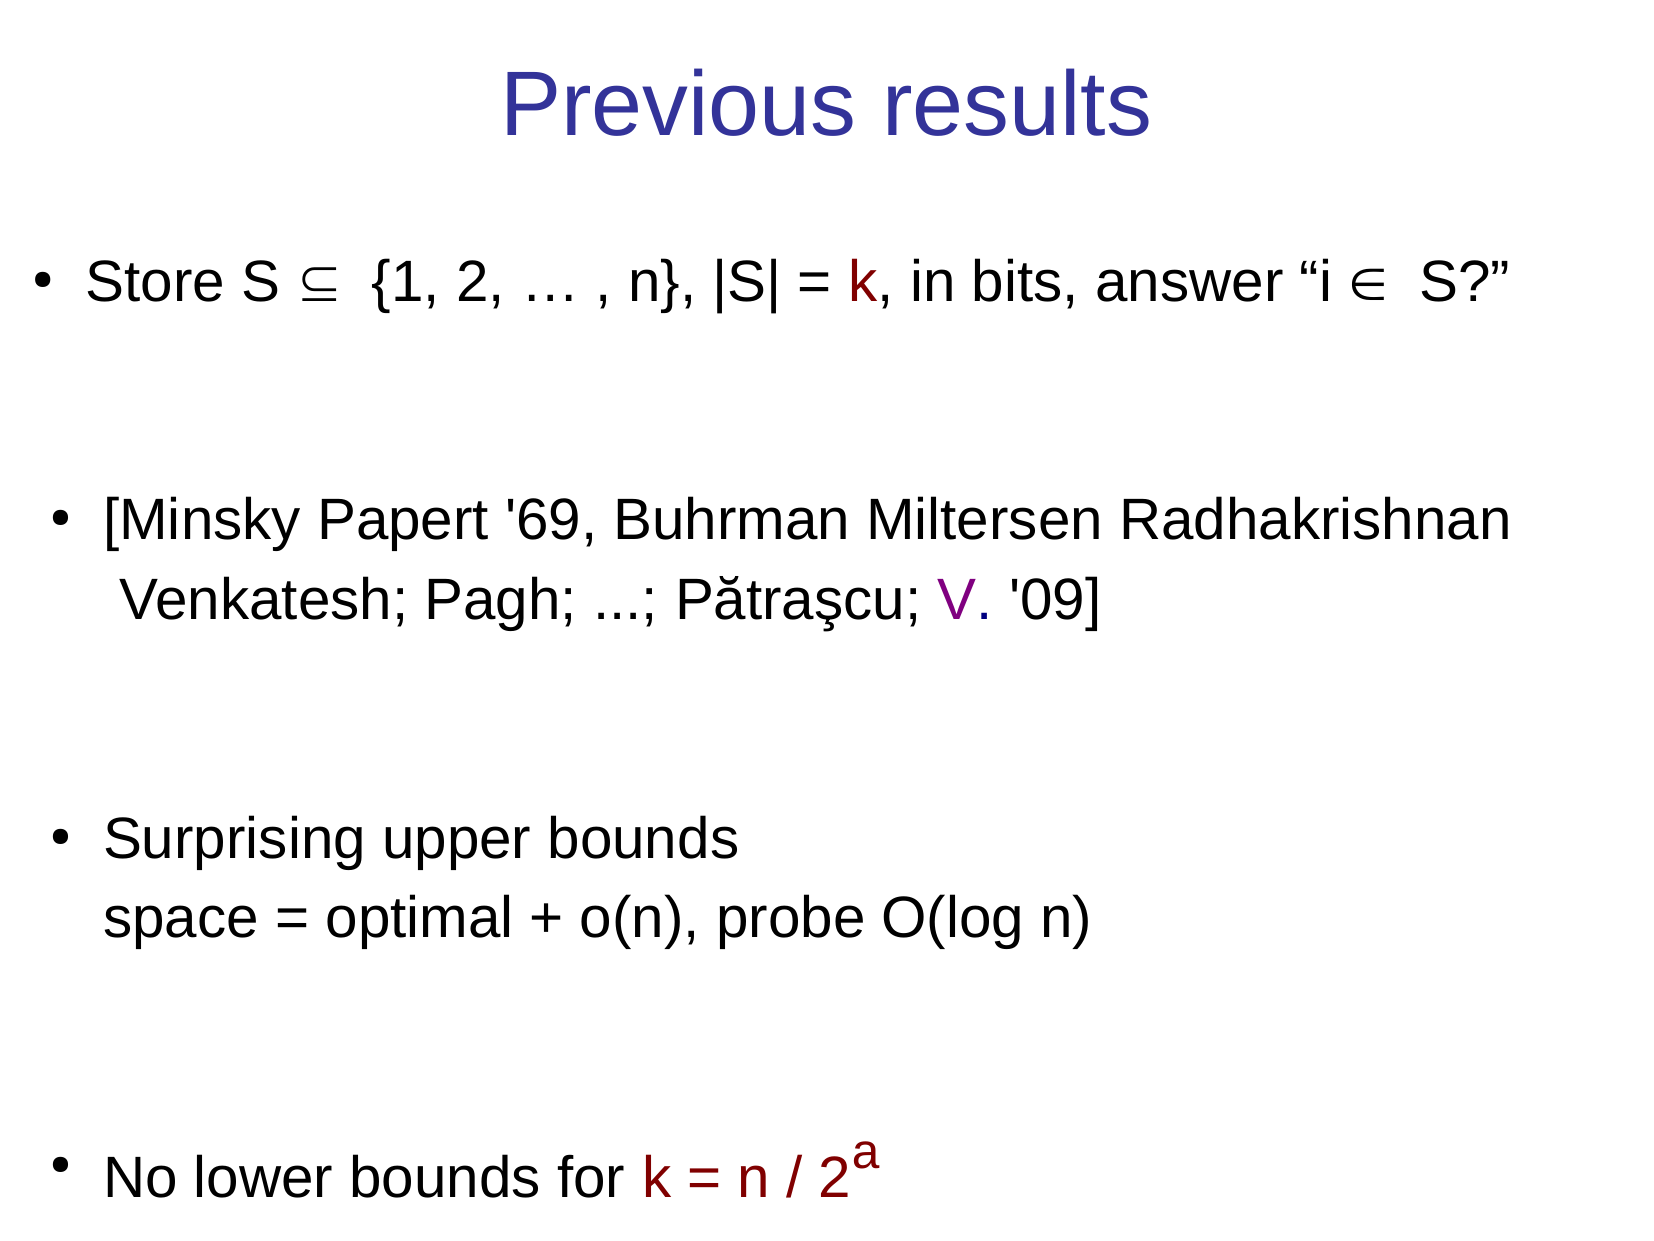

Previous results
# Store S  {1, 2, … , n}, |S| = k, in bits, answer “i  S?”
[Minsky Papert '69, Buhrman Miltersen Radhakrishnan
 Venkatesh; Pagh; ...; Pătraşcu; V. '09]
Surprising upper bounds
space = optimal + o(n), probe O(log n)
No lower bounds for k = n / 2a